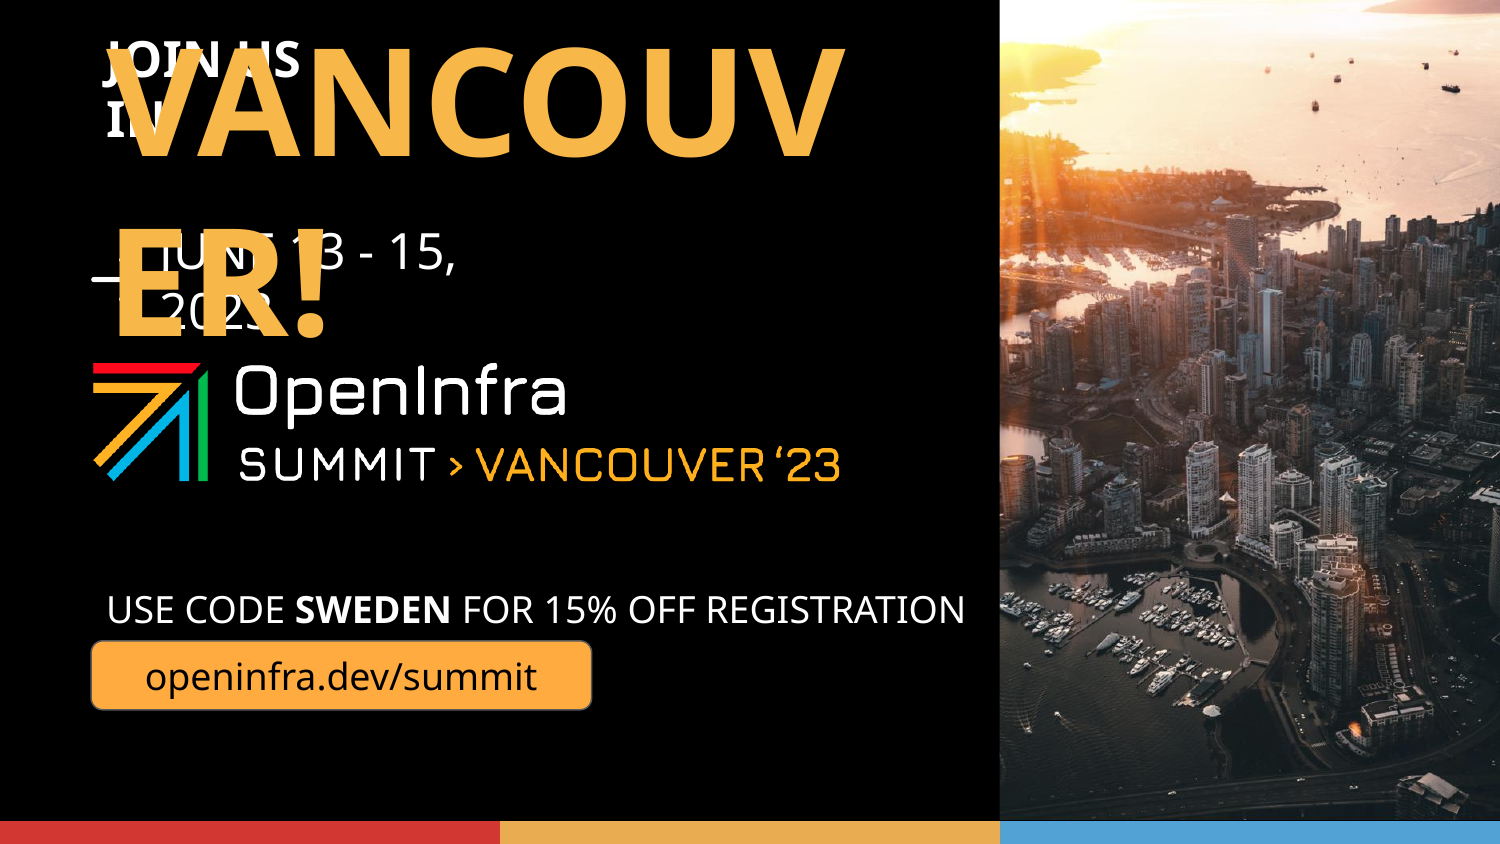

# JOIN US IN
VANCOUVER!
JUNE 13 - 15, 2023
USE CODE SWEDEN FOR 15% OFF REGISTRATION
openinfra.dev/summit